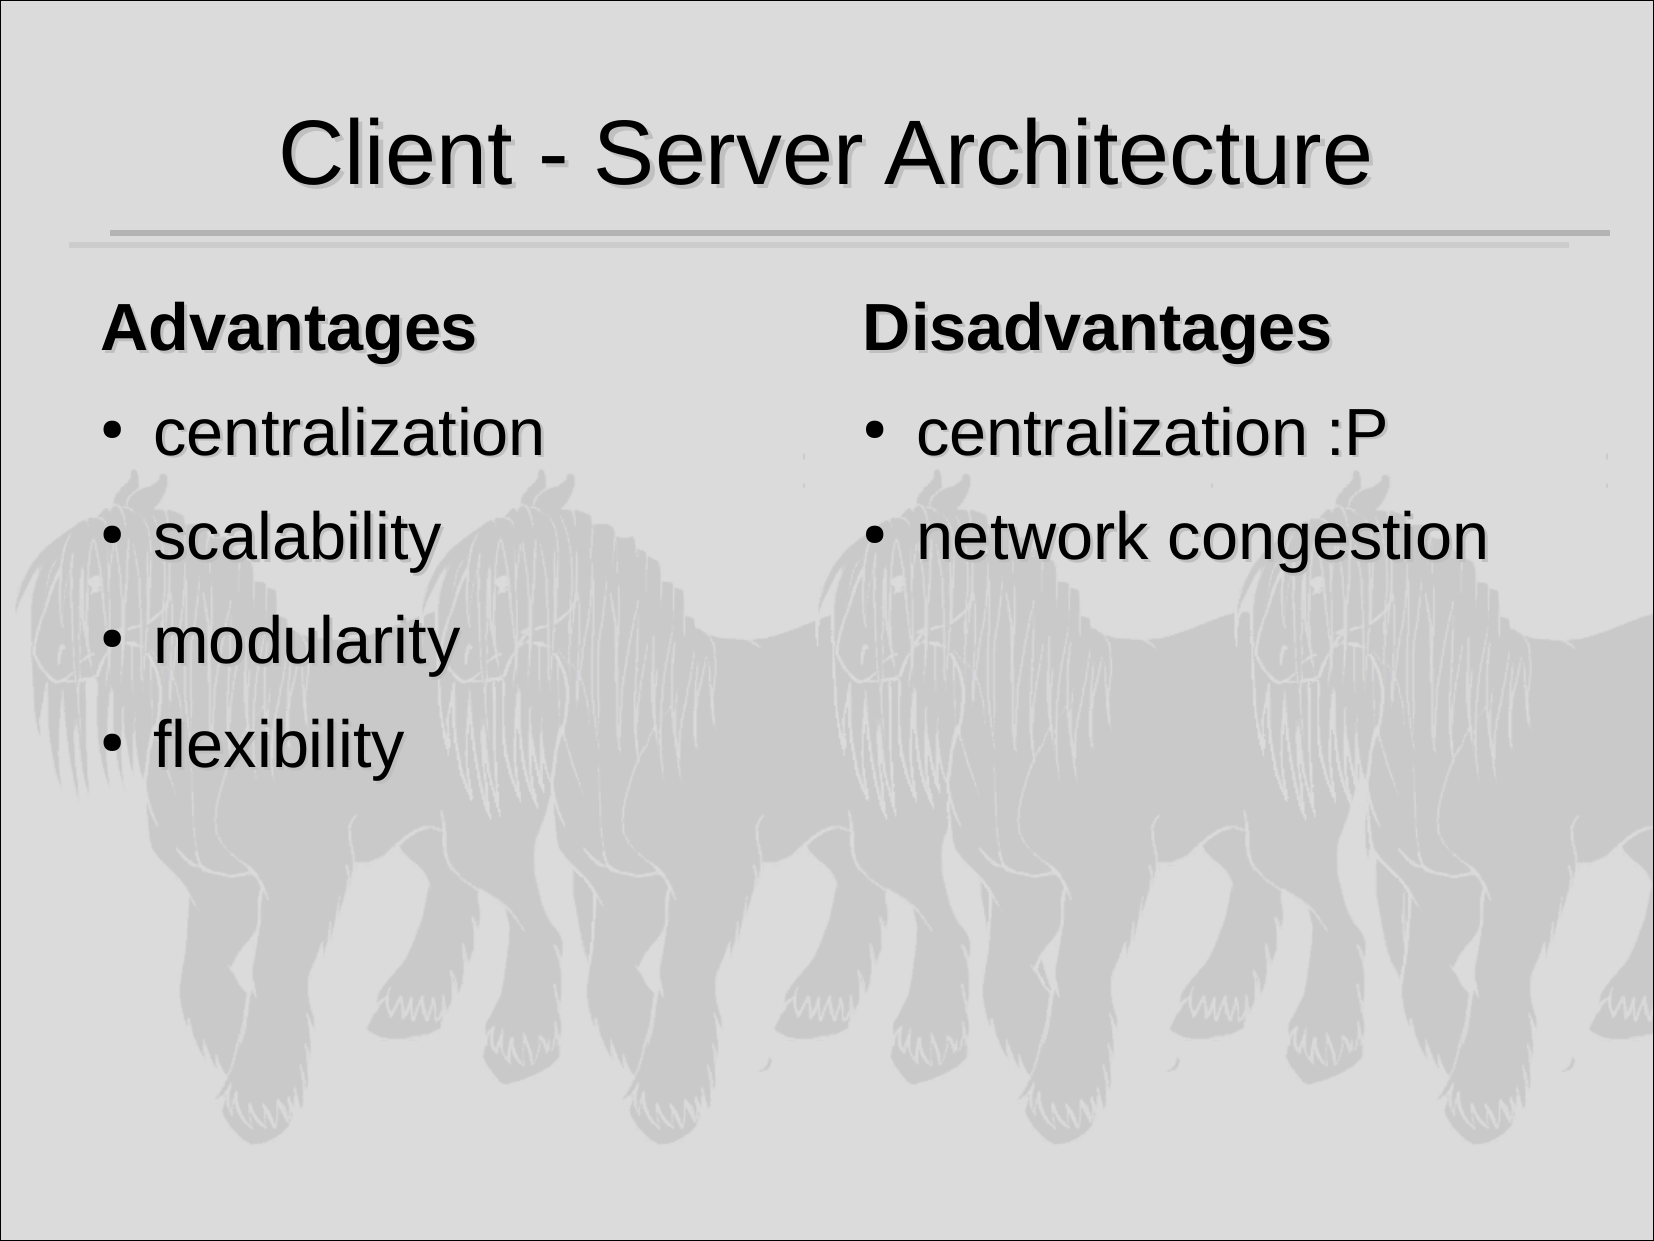

# Client - Server Architecture
Advantages
centralization
scalability
modularity
flexibility
Disadvantages
centralization :P
network congestion